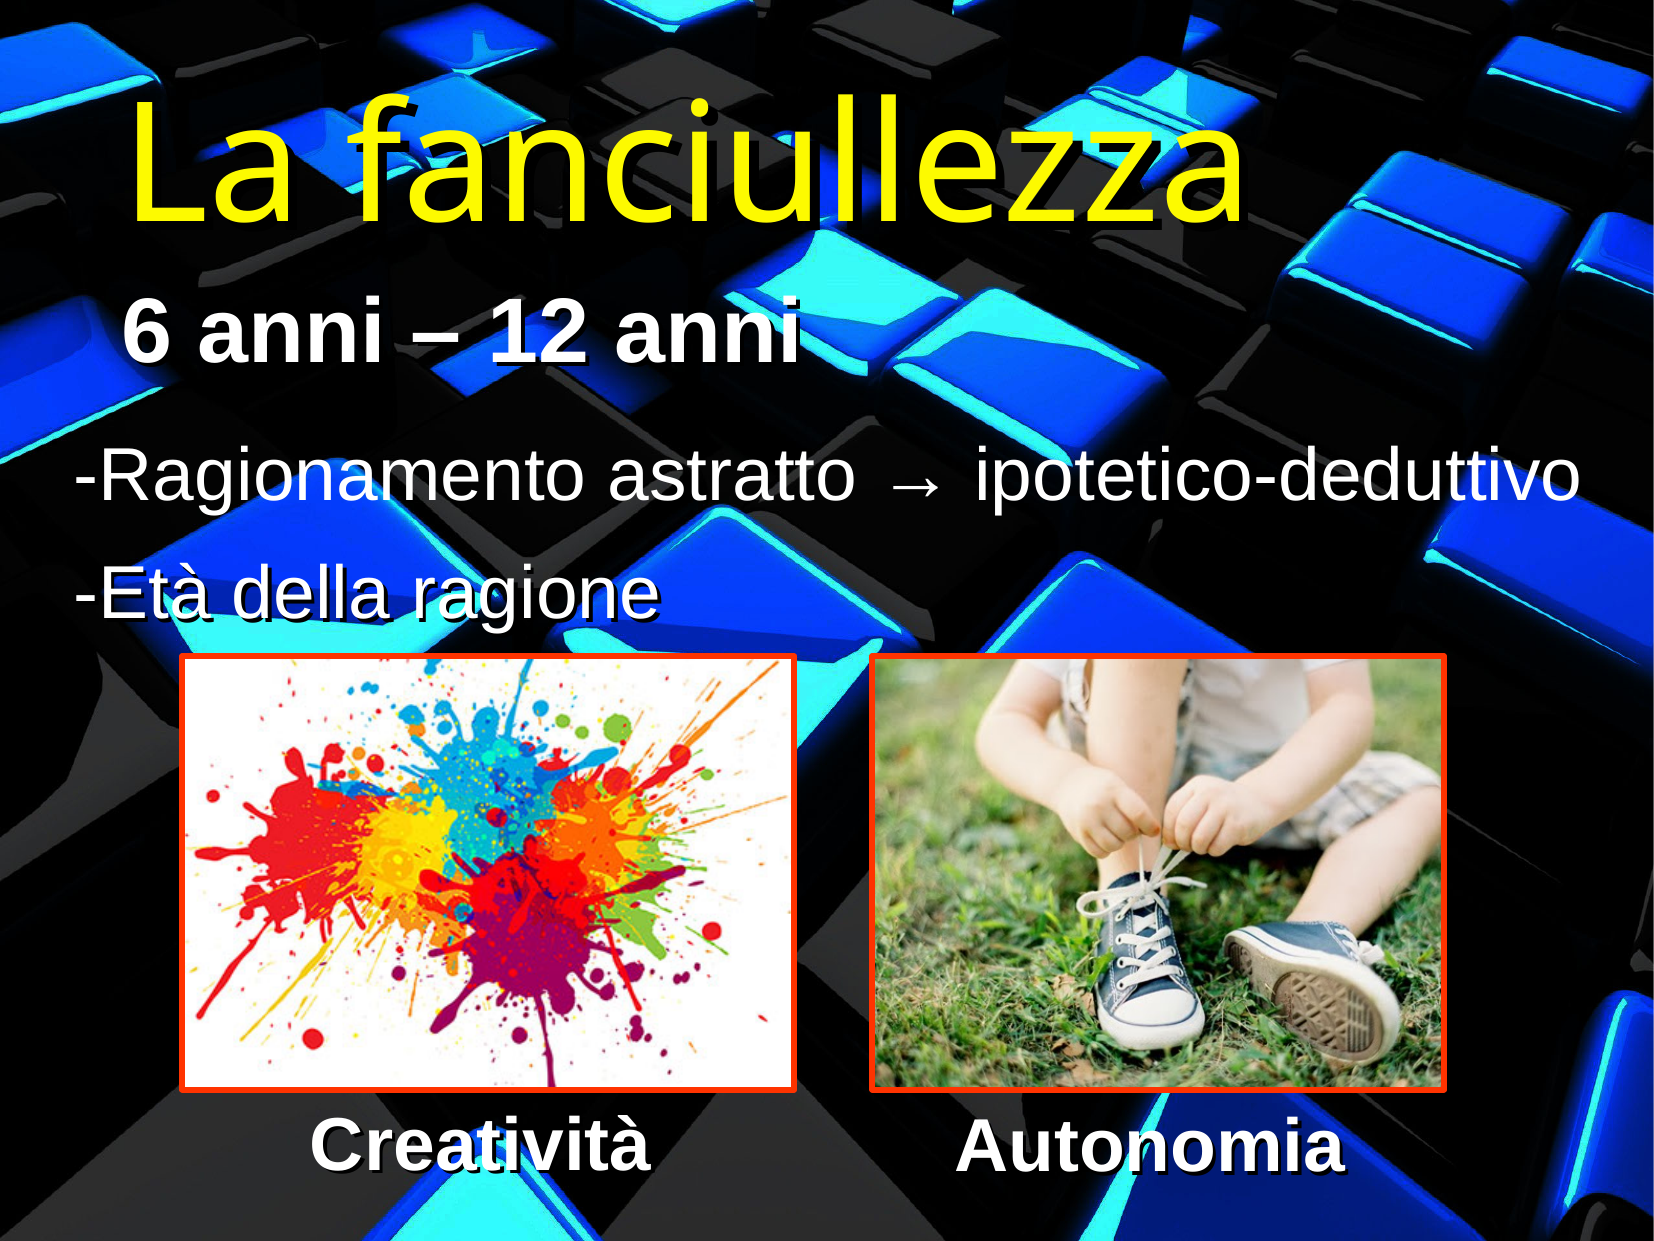

La fanciullezza
6 anni – 12 anni
-Ragionamento astratto → ipotetico-deduttivo
-Età della ragione
Creatività
Autonomia